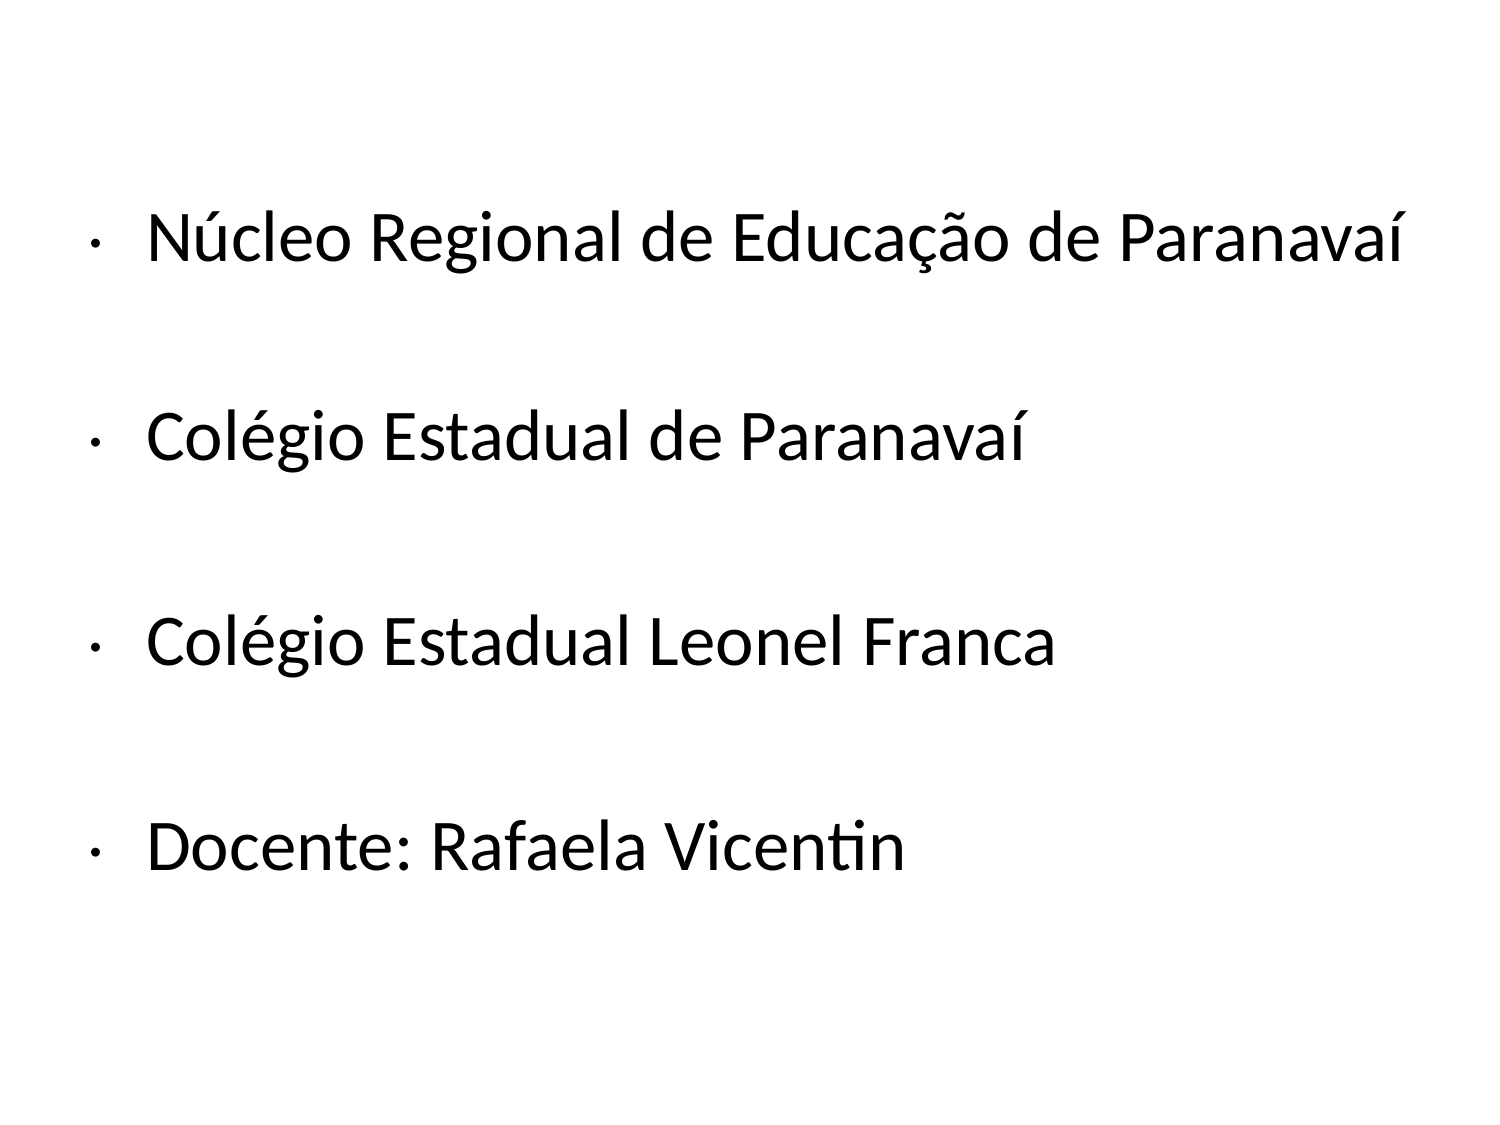

#
Núcleo Regional de Educação de Paranavaí
Colégio Estadual de Paranavaí
Colégio Estadual Leonel Franca
Docente: Rafaela Vicentin